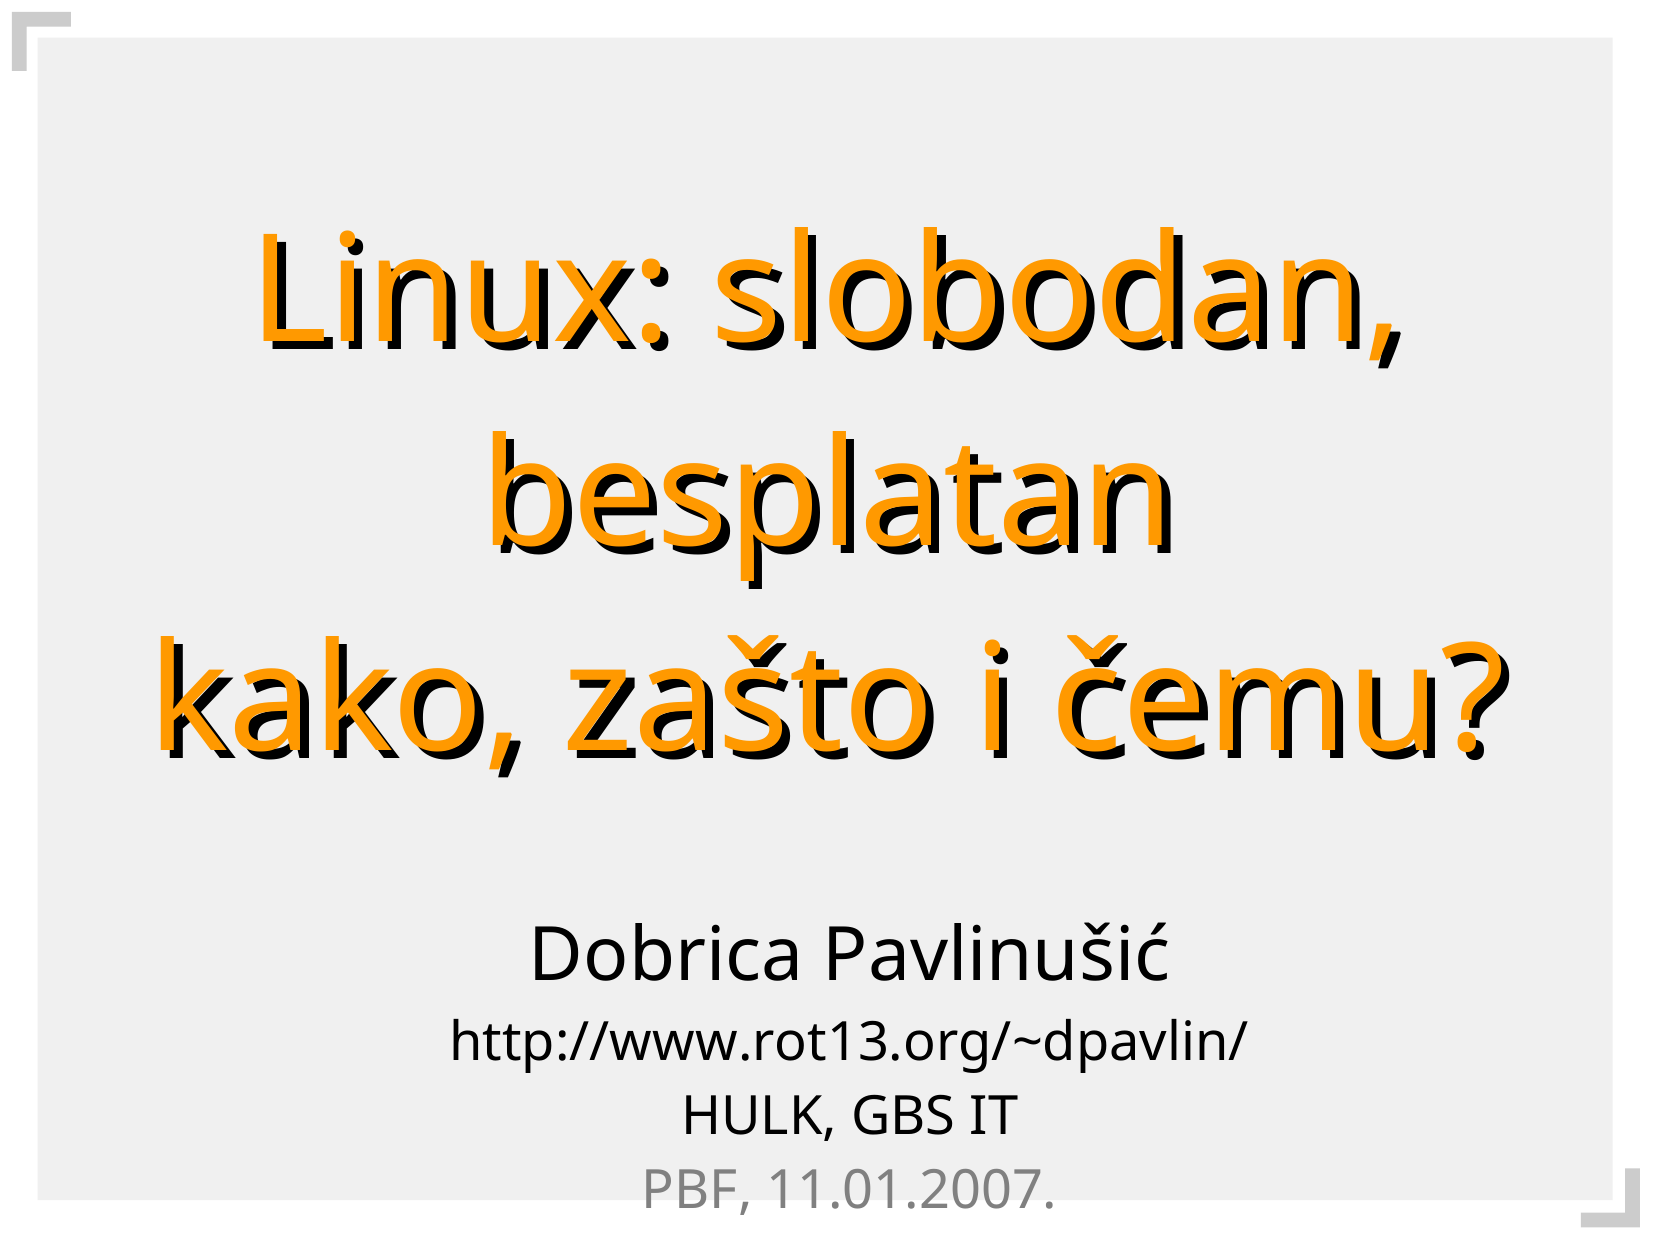

# Linux: slobodan, besplatan kako, zašto i čemu?
Dobrica Pavlinušić
http://www.rot13.org/~dpavlin/
HULK, GBS IT
PBF, 11.01.2007.